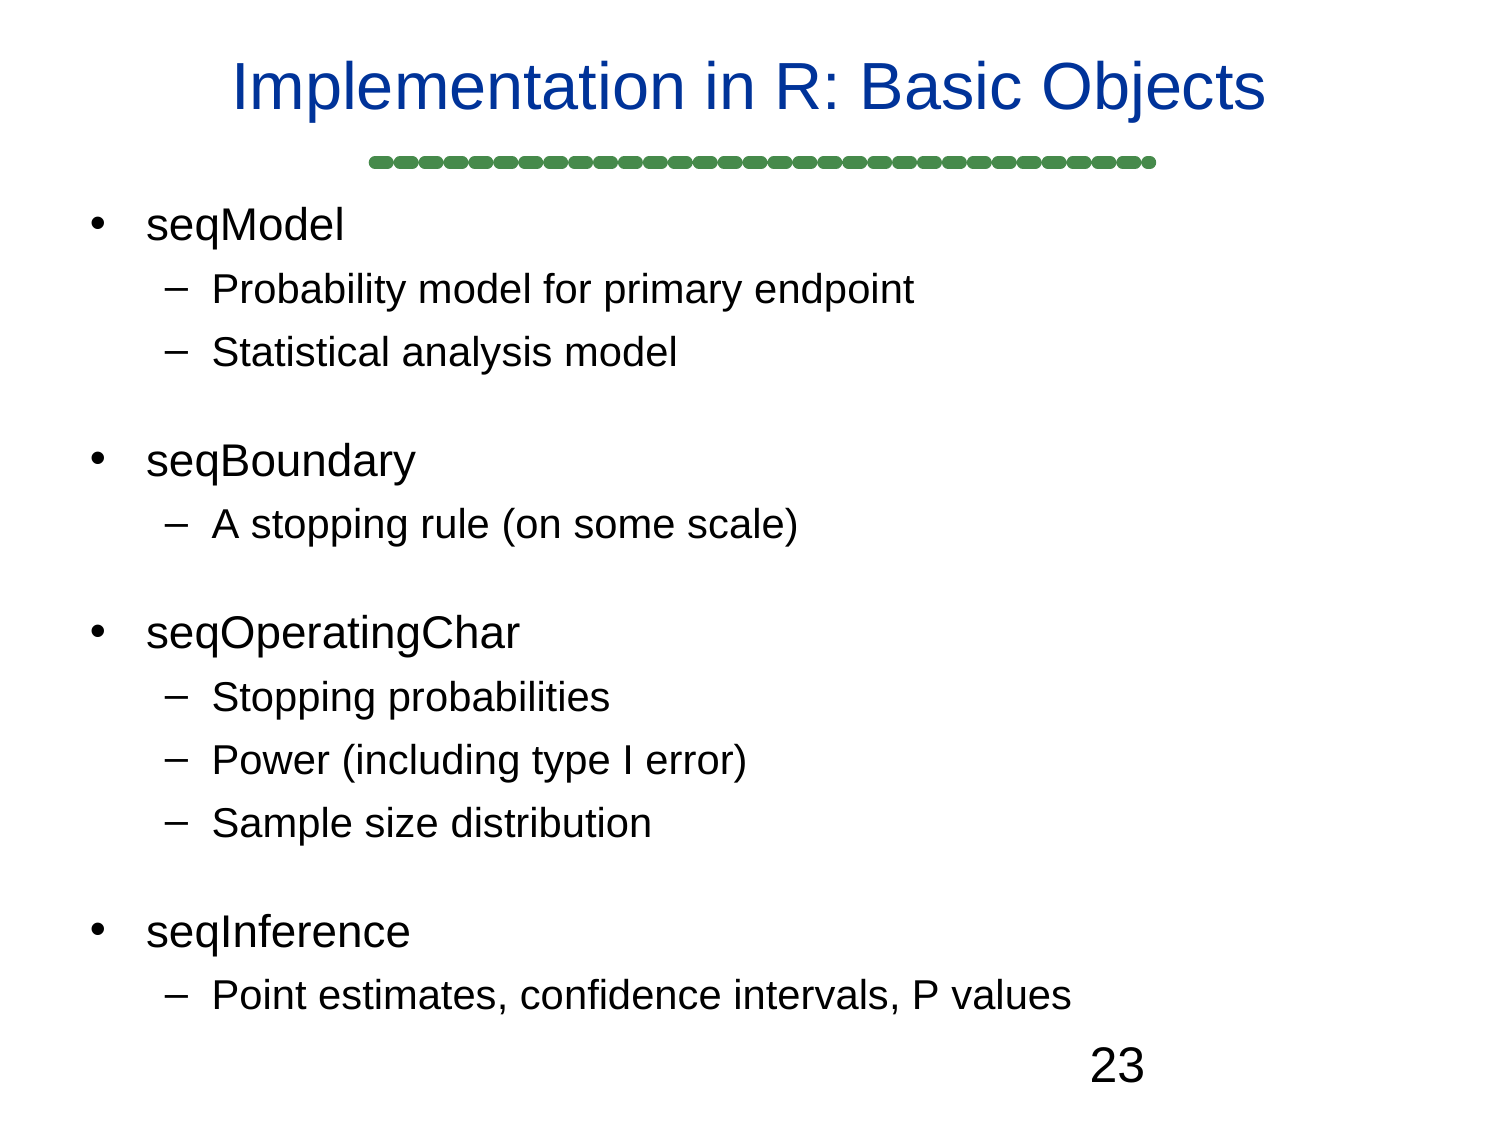

# Implementation in R: Basic Objects
seqModel
Probability model for primary endpoint
Statistical analysis model
seqBoundary
A stopping rule (on some scale)
seqOperatingChar
Stopping probabilities
Power (including type I error)
Sample size distribution
seqInference
Point estimates, confidence intervals, P values
23